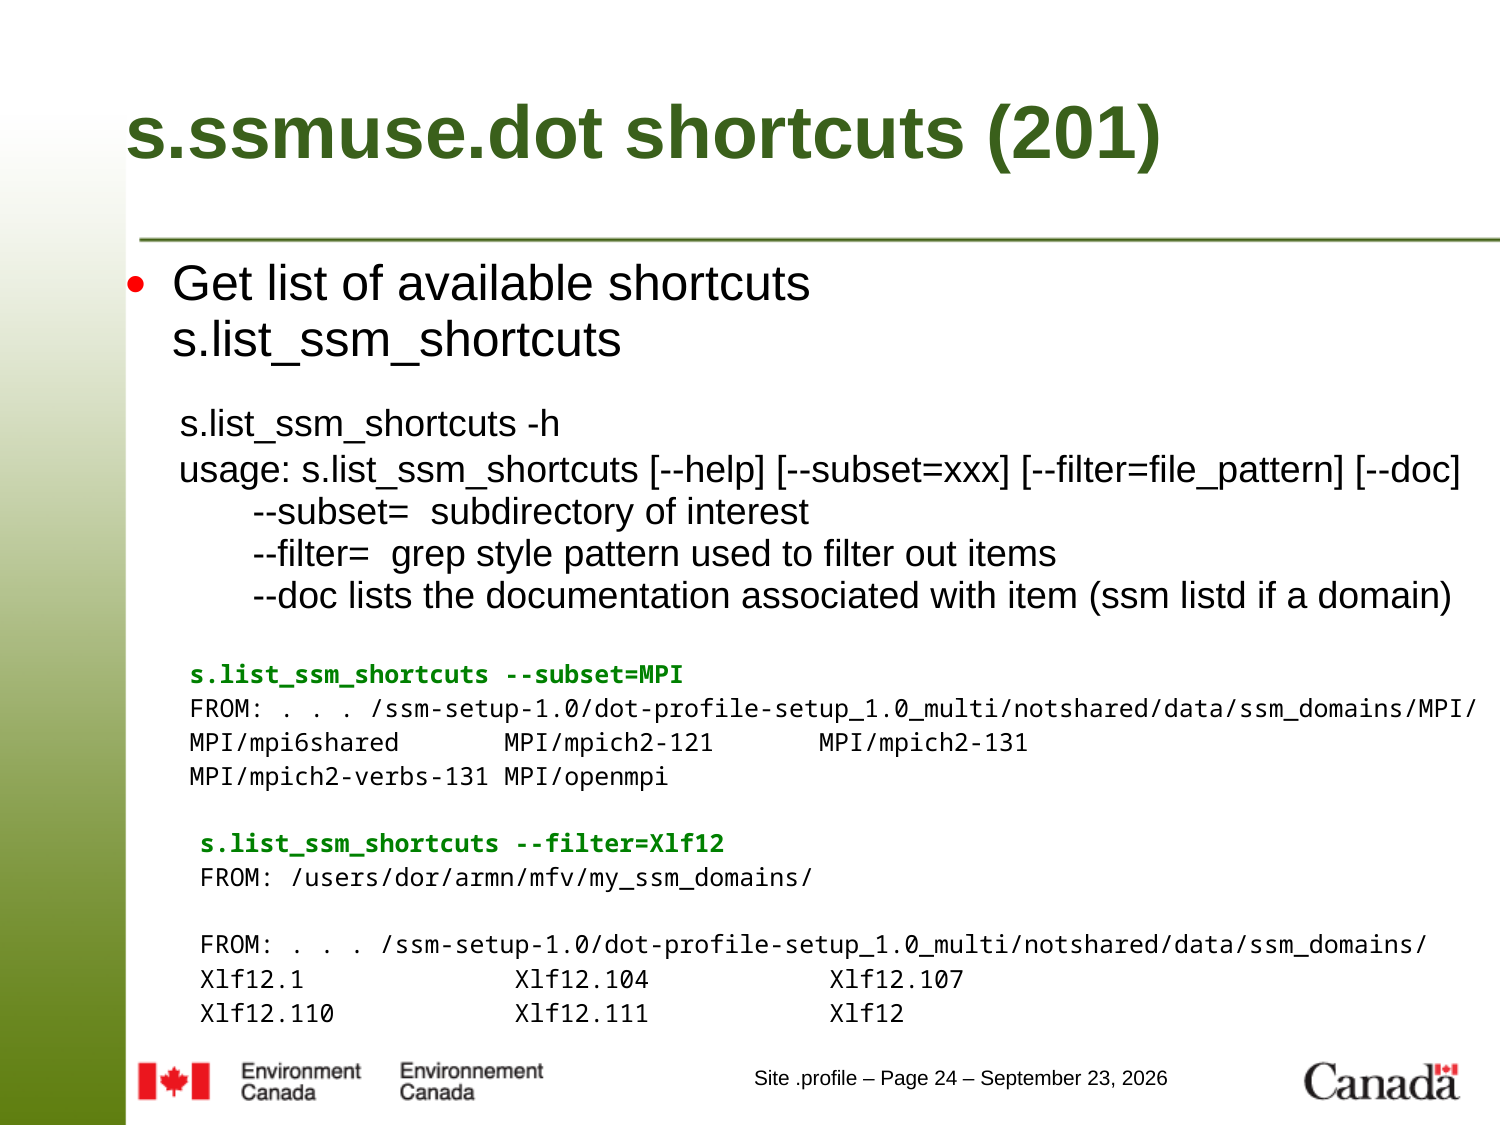

# s.ssmuse.dot shortcuts (201)
Get list of available shortcuts
s.list_ssm_shortcuts
s.list_ssm_shortcuts -h
usage: s.list_ssm_shortcuts [--help] [--subset=xxx] [--filter=file_pattern] [--doc]
 --subset= subdirectory of interest
 --filter= grep style pattern used to filter out items
 --doc lists the documentation associated with item (ssm listd if a domain)
s.list_ssm_shortcuts --subset=MPI
FROM: . . . /ssm-setup-1.0/dot-profile-setup_1.0_multi/notshared/data/ssm_domains/MPI/
MPI/mpi6shared MPI/mpich2-121 MPI/mpich2-131
MPI/mpich2-verbs-131 MPI/openmpi
s.list_ssm_shortcuts --filter=Xlf12
FROM: /users/dor/armn/mfv/my_ssm_domains/
FROM: . . . /ssm-setup-1.0/dot-profile-setup_1.0_multi/notshared/data/ssm_domains/
Xlf12.1 Xlf12.104 Xlf12.107
Xlf12.110 Xlf12.111 Xlf12